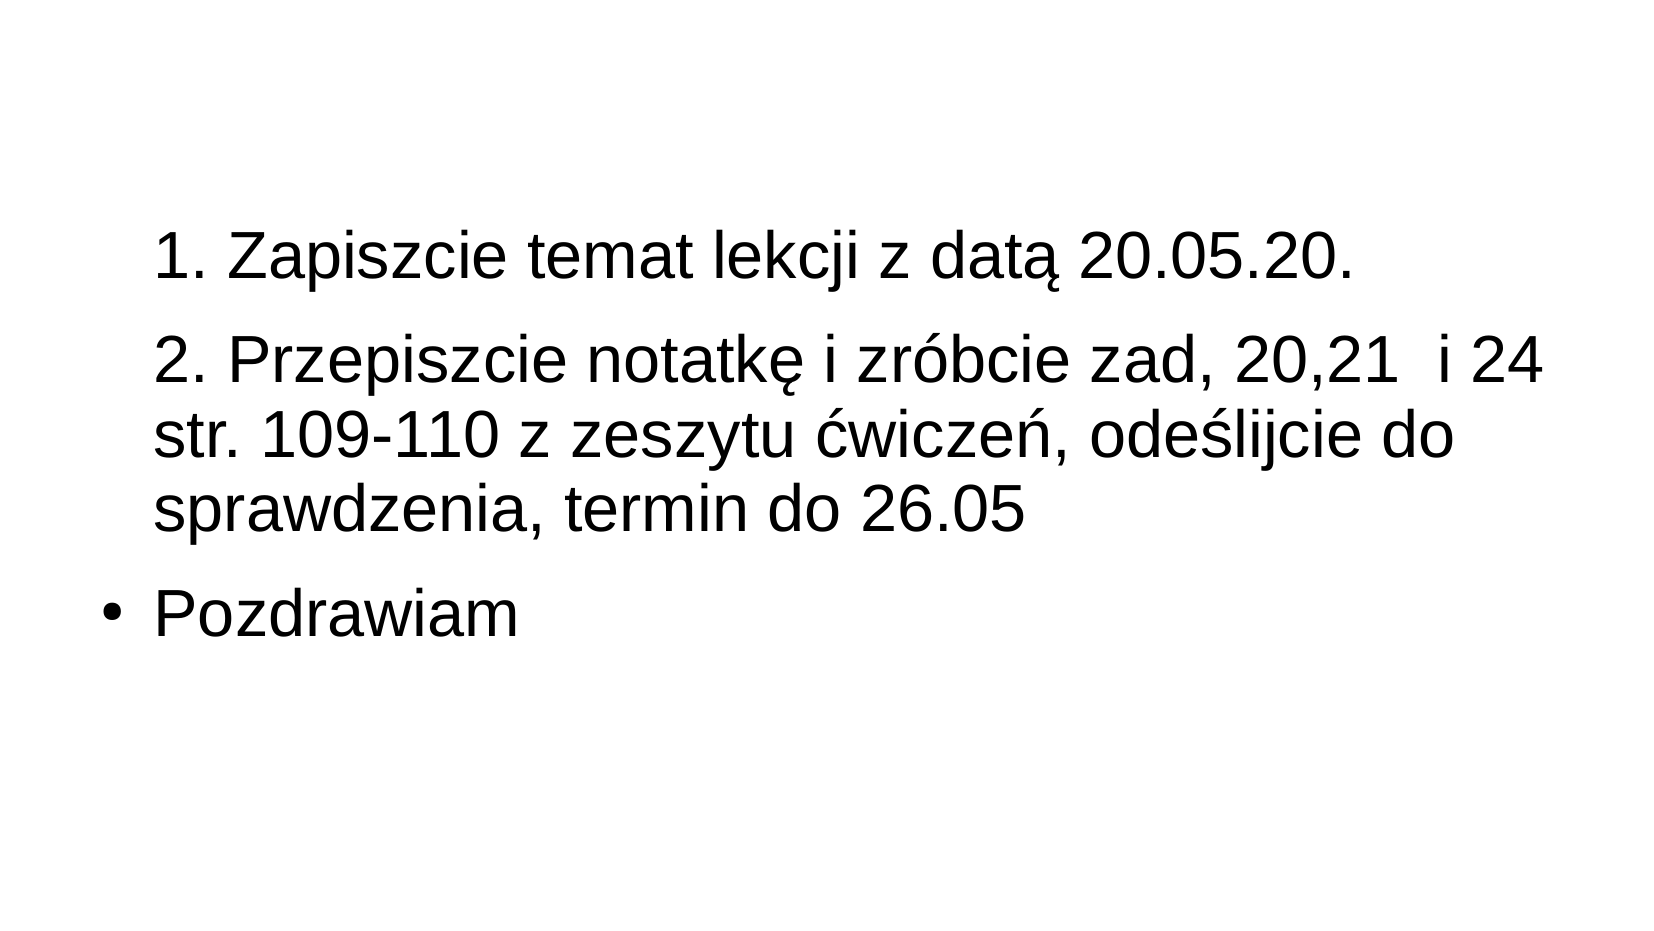

#
1. Zapiszcie temat lekcji z datą 20.05.20.
2. Przepiszcie notatkę i zróbcie zad, 20,21 i 24 str. 109-110 z zeszytu ćwiczeń, odeślijcie do sprawdzenia, termin do 26.05
Pozdrawiam